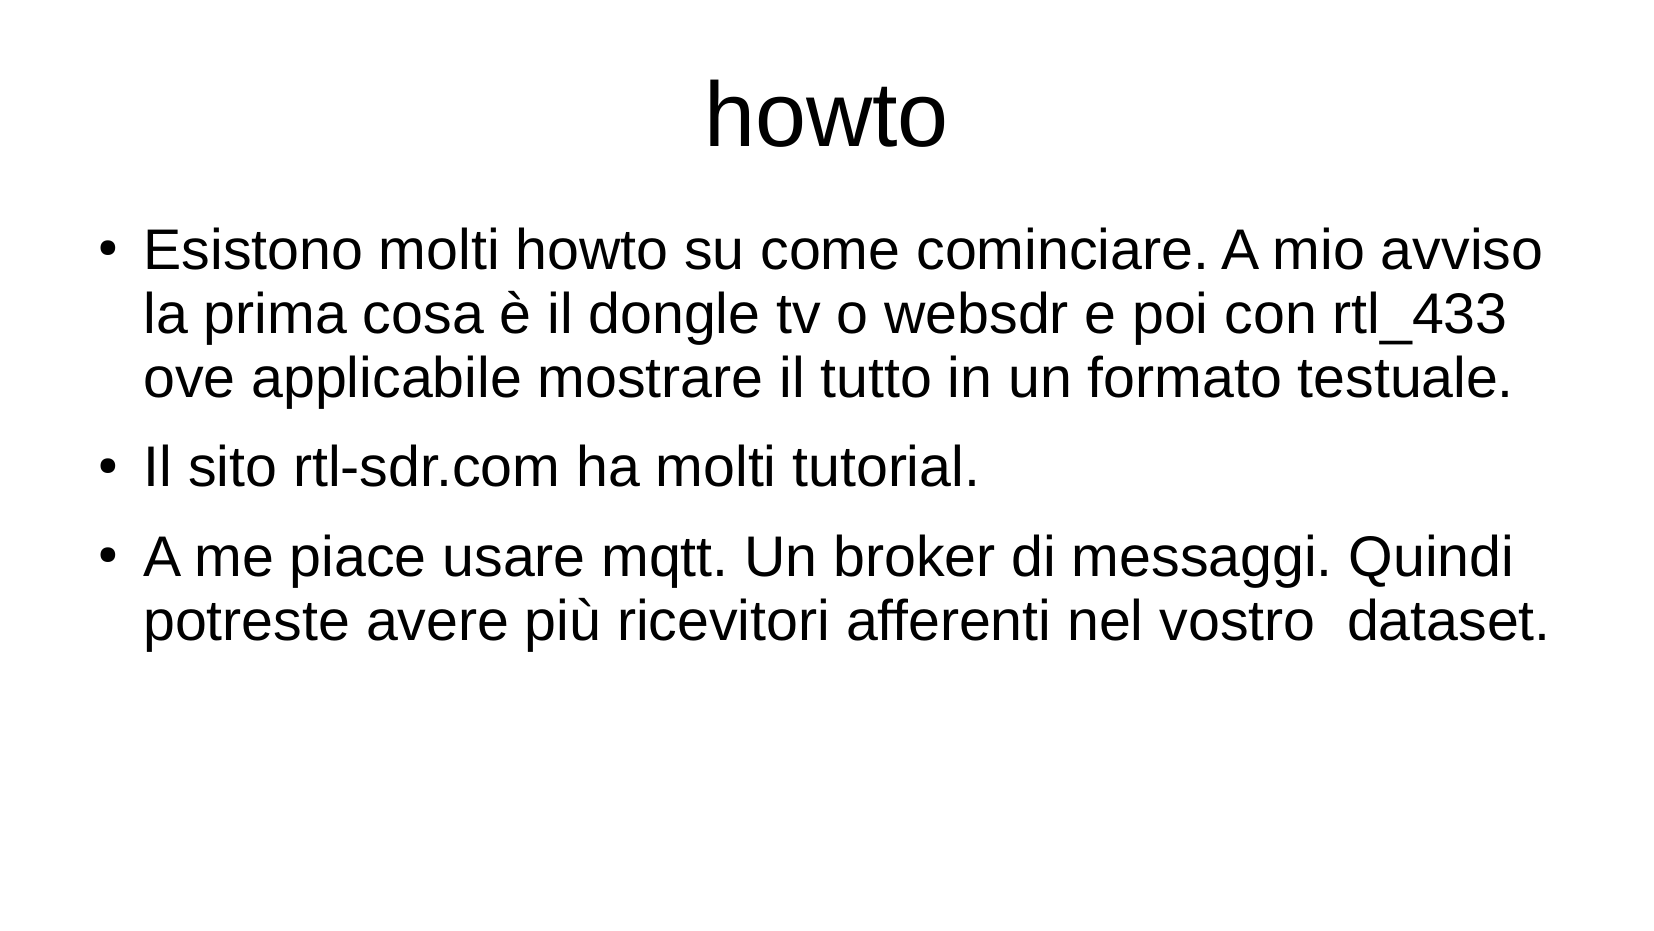

# howto
Esistono molti howto su come cominciare. A mio avviso la prima cosa è il dongle tv o websdr e poi con rtl_433 ove applicabile mostrare il tutto in un formato testuale.
Il sito rtl-sdr.com ha molti tutorial.
A me piace usare mqtt. Un broker di messaggi. Quindi potreste avere più ricevitori afferenti nel vostro dataset.